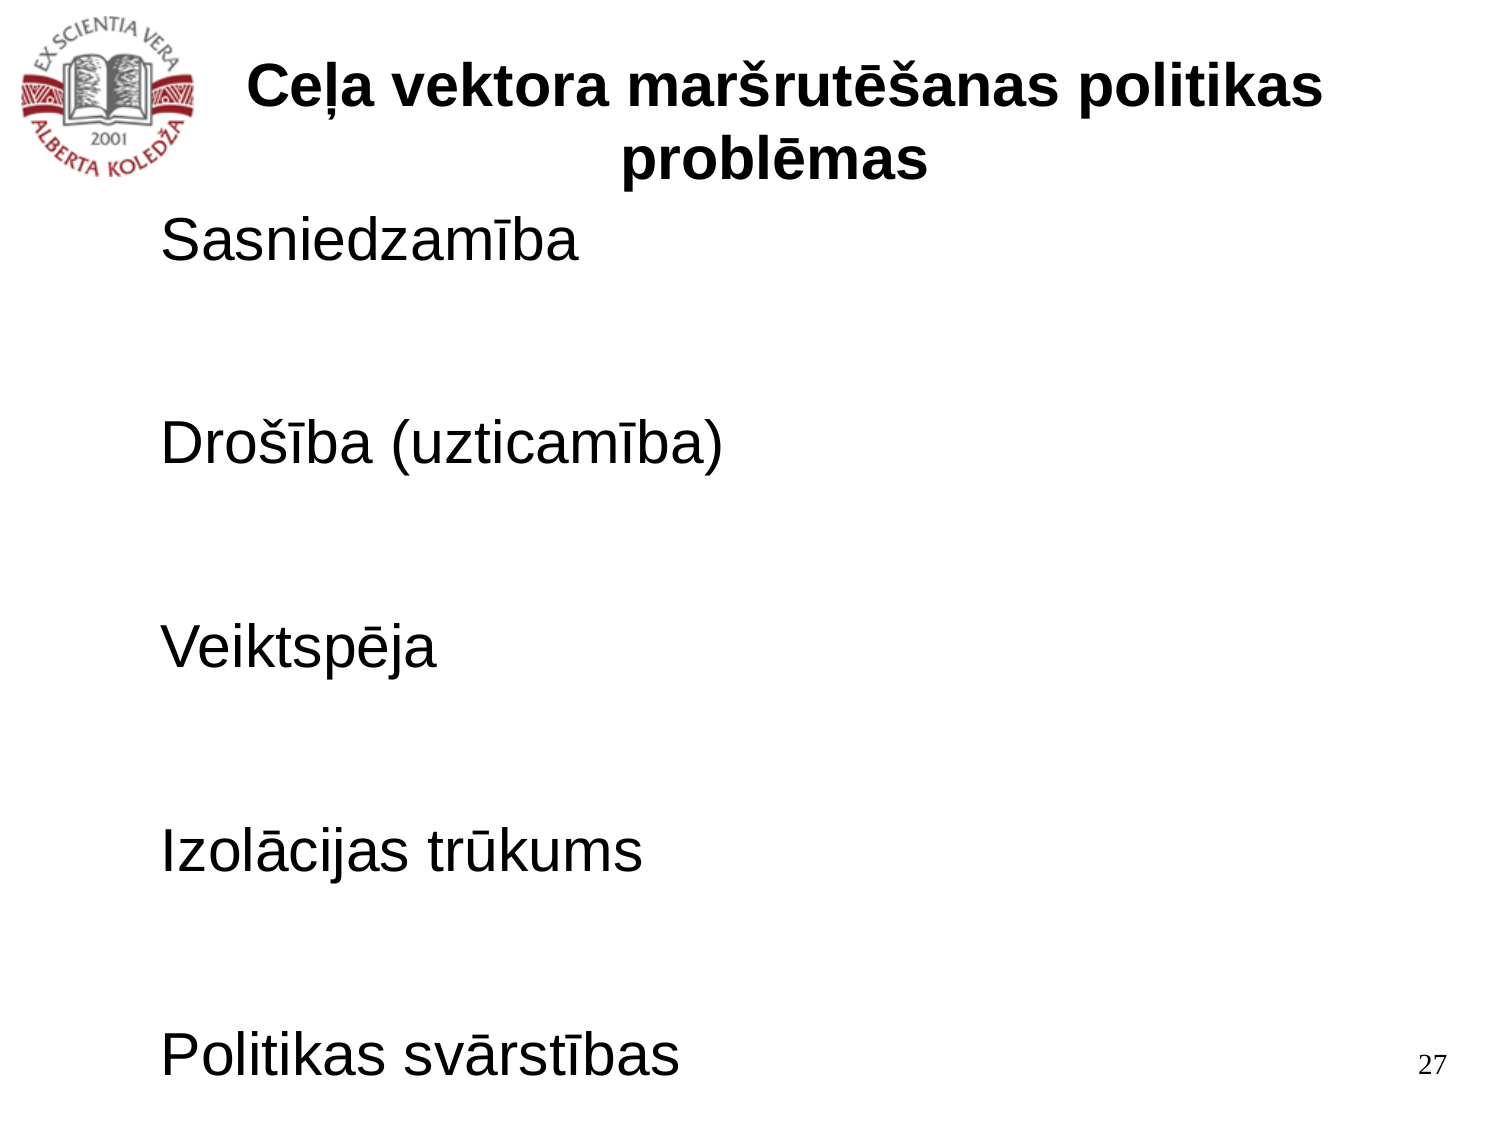

# Ceļa vektora maršrutēšanas politikas problēmas
Sasniedzamība
Drošība (uzticamība)
Veiktspēja
Izolācijas trūkums
Politikas svārstības